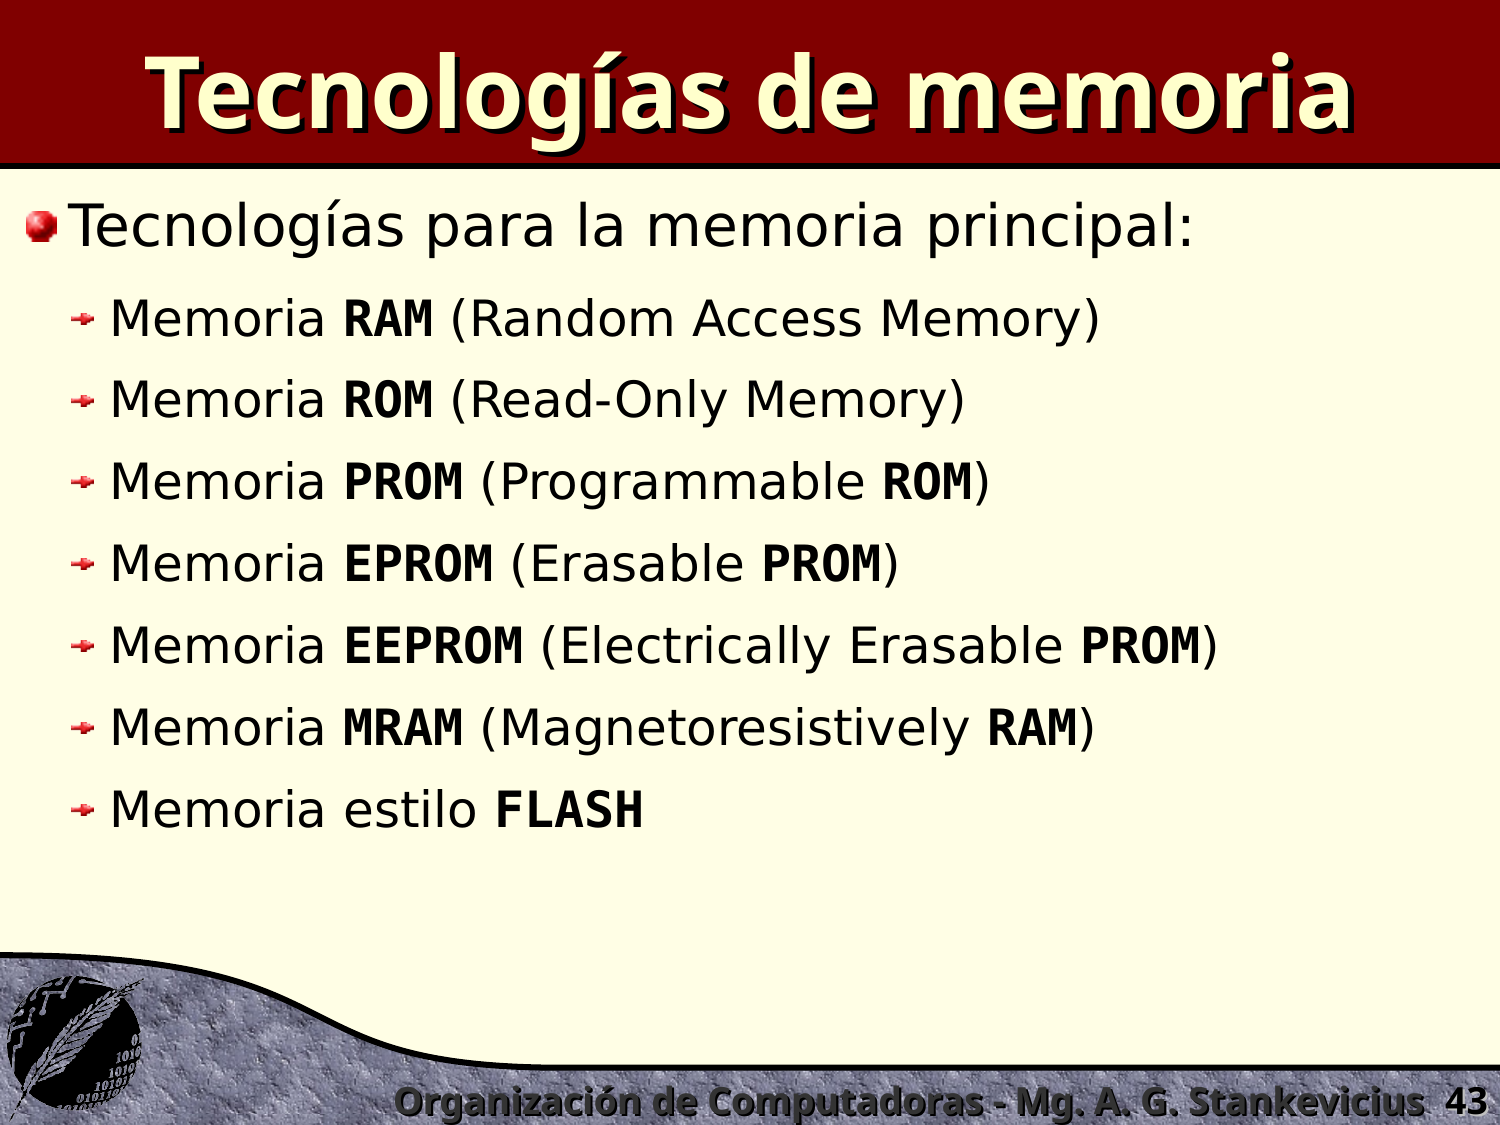

# Tecnologías de memoria
Tecnologías para la memoria principal:
Memoria RAM (Random Access Memory)
Memoria ROM (Read-Only Memory)
Memoria PROM (Programmable ROM)
Memoria EPROM (Erasable PROM)
Memoria EEPROM (Electrically Erasable PROM)
Memoria MRAM (Magnetoresistively RAM)
Memoria estilo FLASH
43